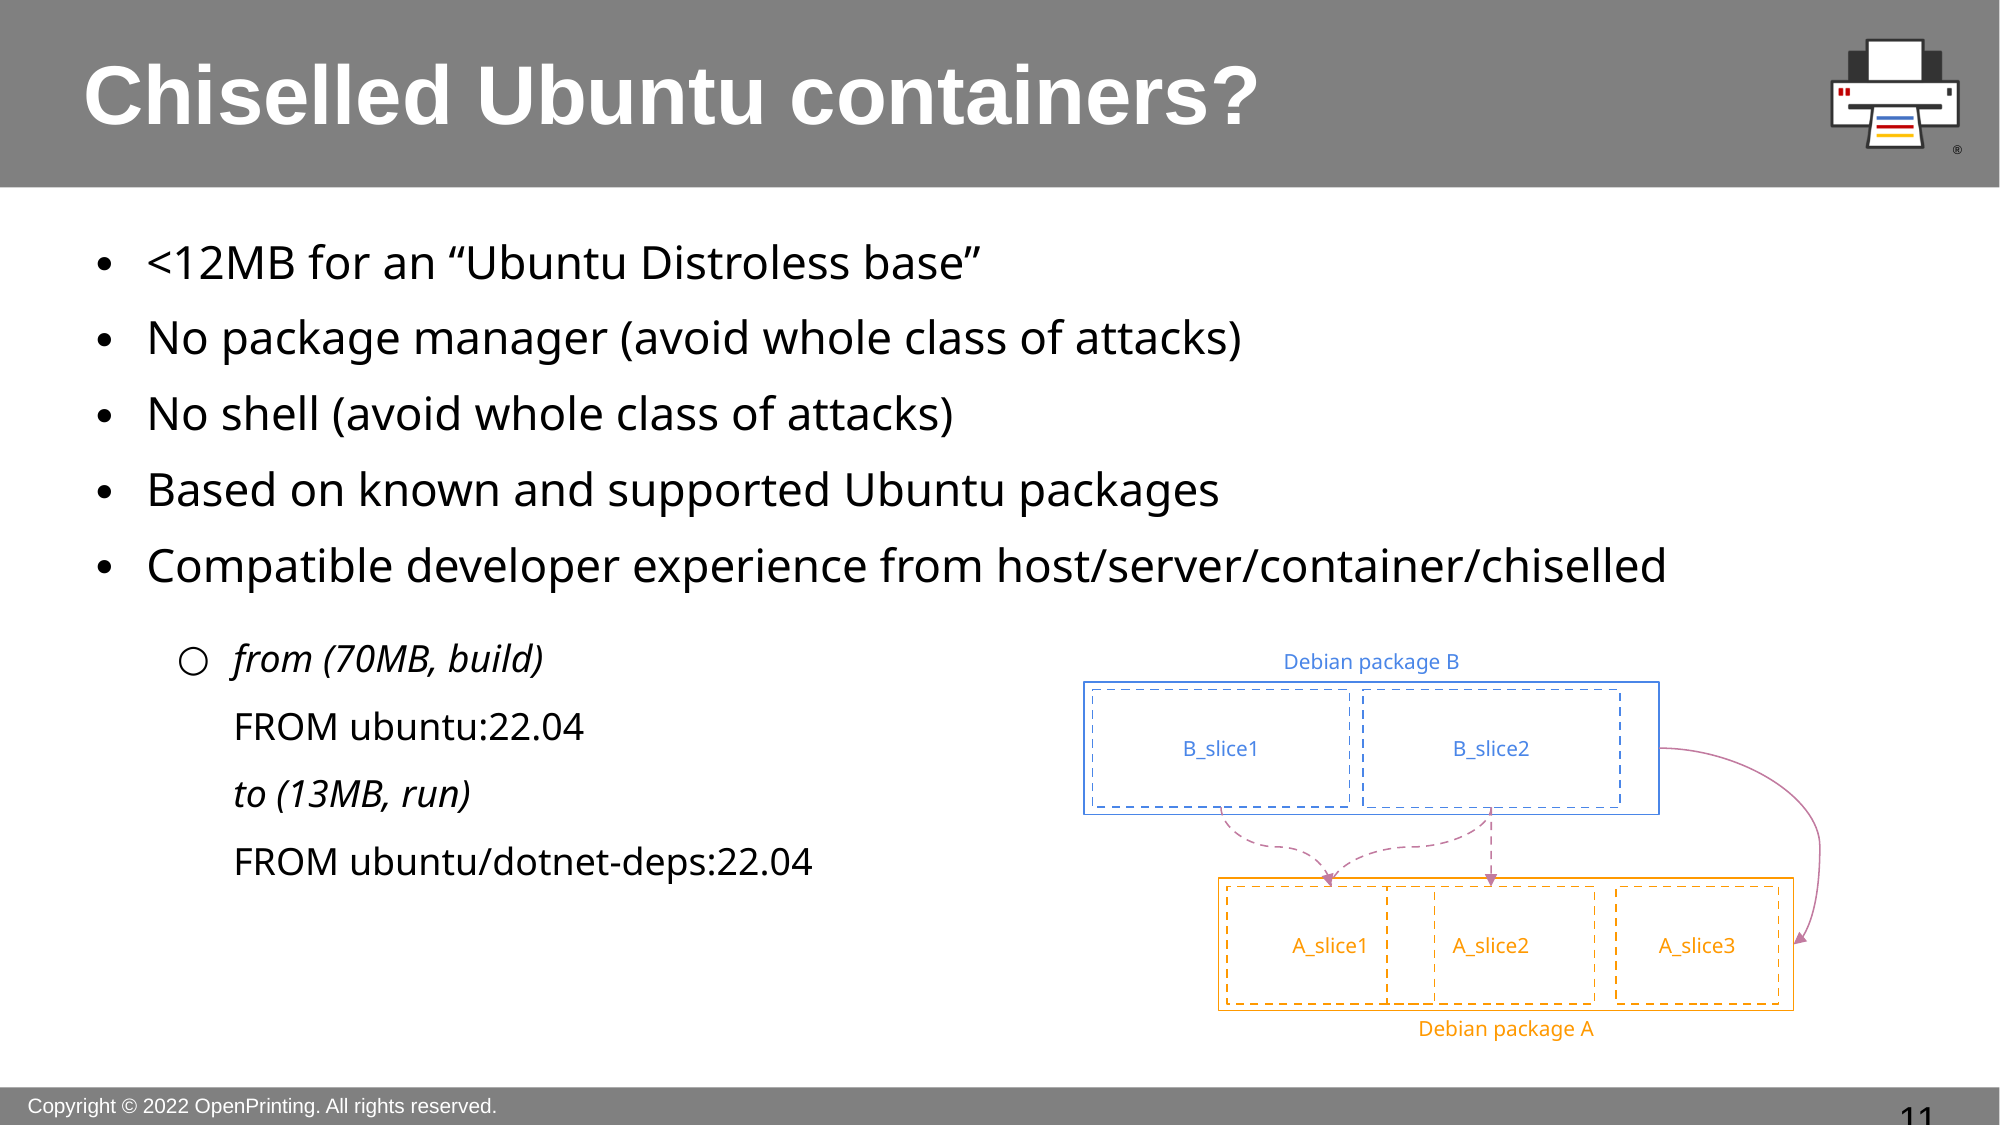

Chiselled Ubuntu containers?
<12MB for an “Ubuntu Distroless base”
No package manager (avoid whole class of attacks)
No shell (avoid whole class of attacks)
Based on known and supported Ubuntu packages
Compatible developer experience from host/server/container/chiselled
from (70MB, build)
FROM ubuntu:22.04
to (13MB, run)
FROM ubuntu/dotnet-deps:22.04
Debian package B
B_slice1
B_slice2
A_slice1
A_slice2
A_slice3
Debian package A